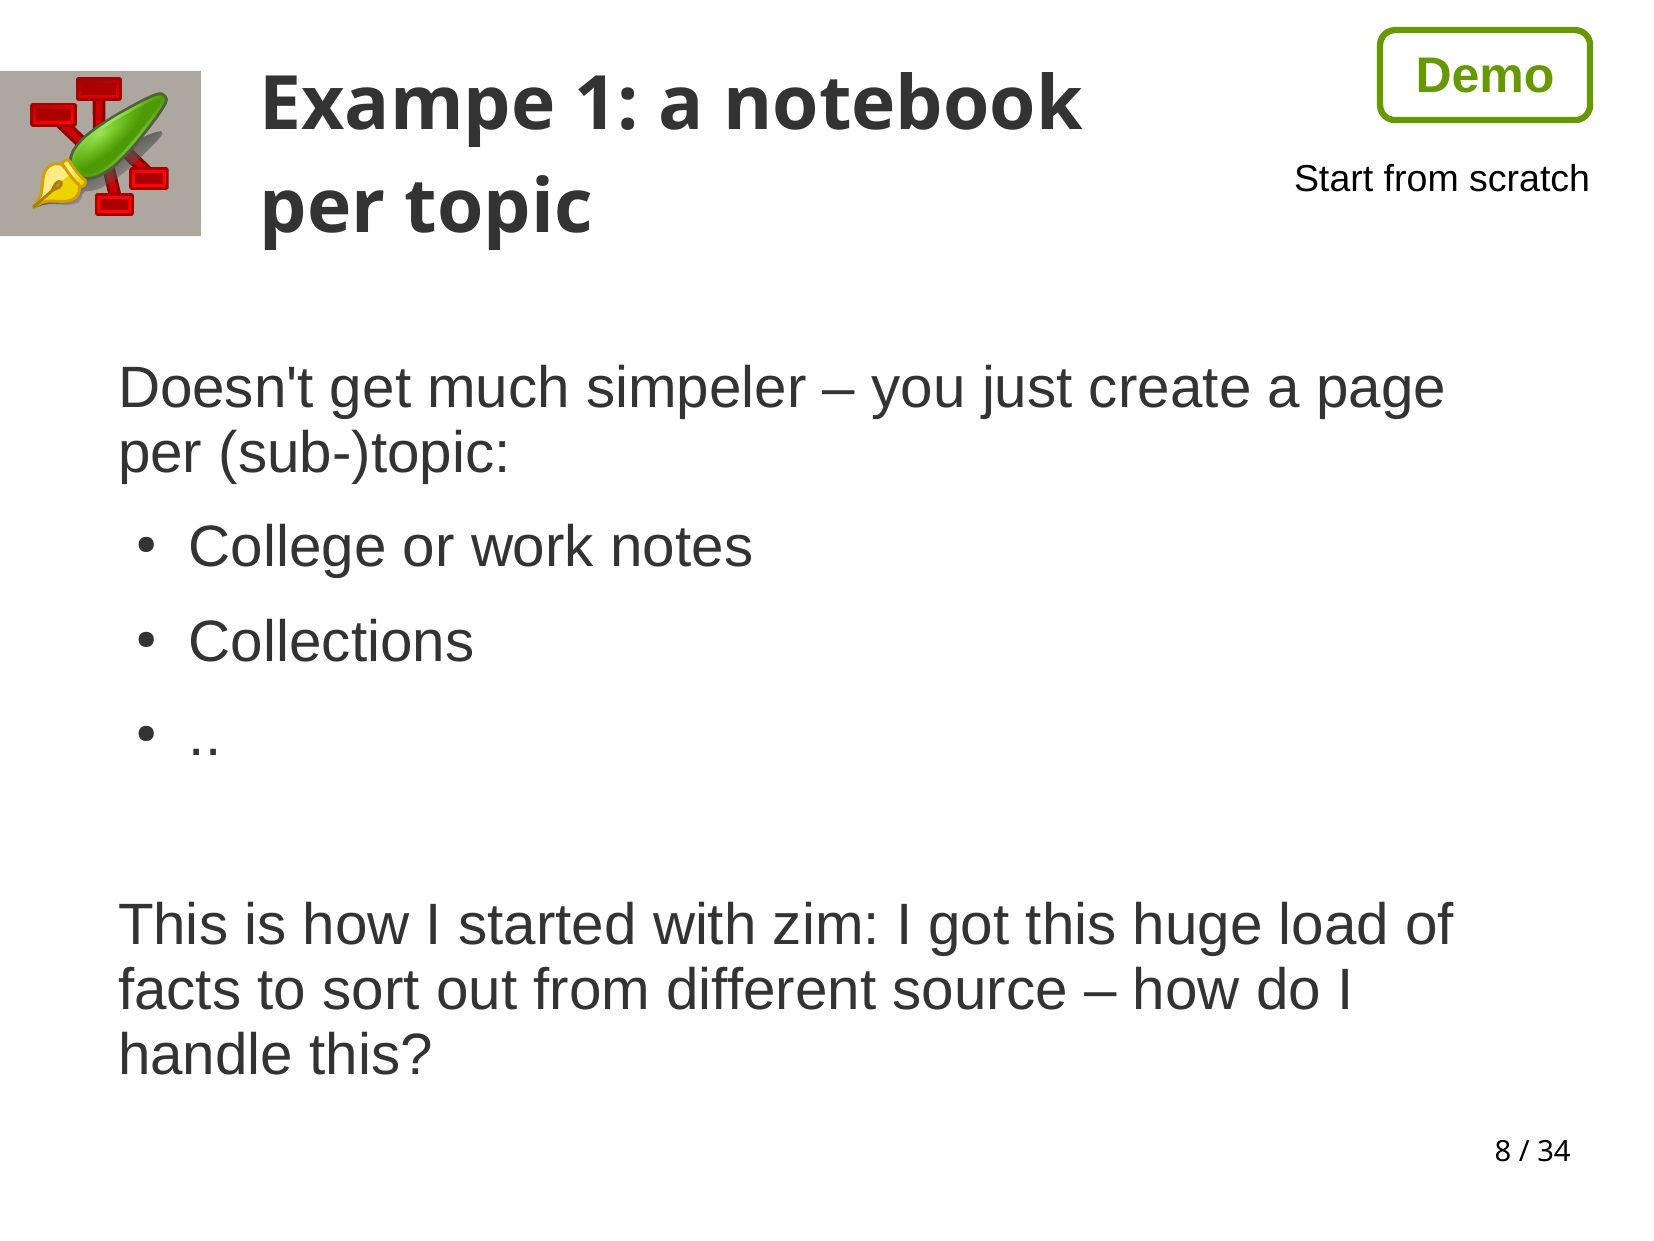

Demo
# Exampe 1: a notebook per topic
Start from scratch
Doesn't get much simpeler – you just create a page per (sub-)topic:
College or work notes
Collections
..
This is how I started with zim: I got this huge load of facts to sort out from different source – how do I handle this?
8